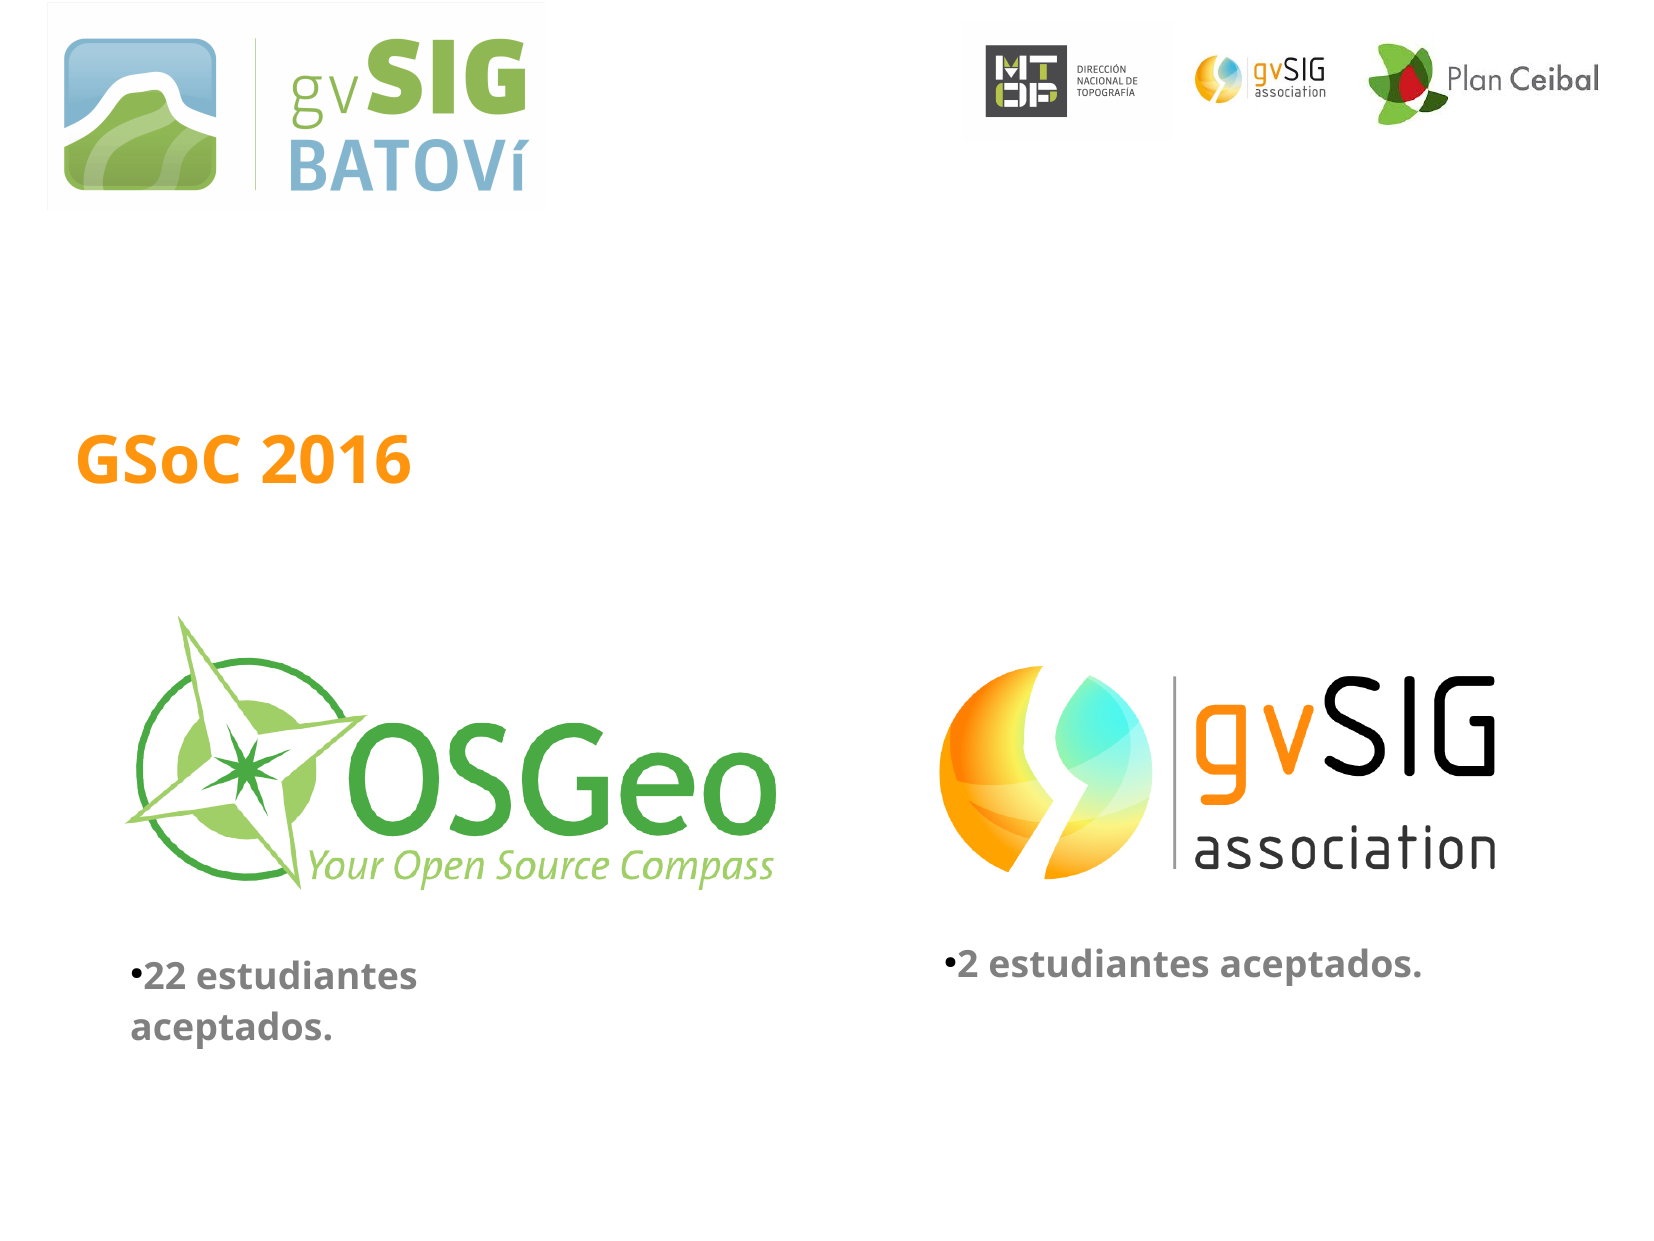

GSoC 2016
2 estudiantes aceptados.
# 22 estudiantes aceptados.